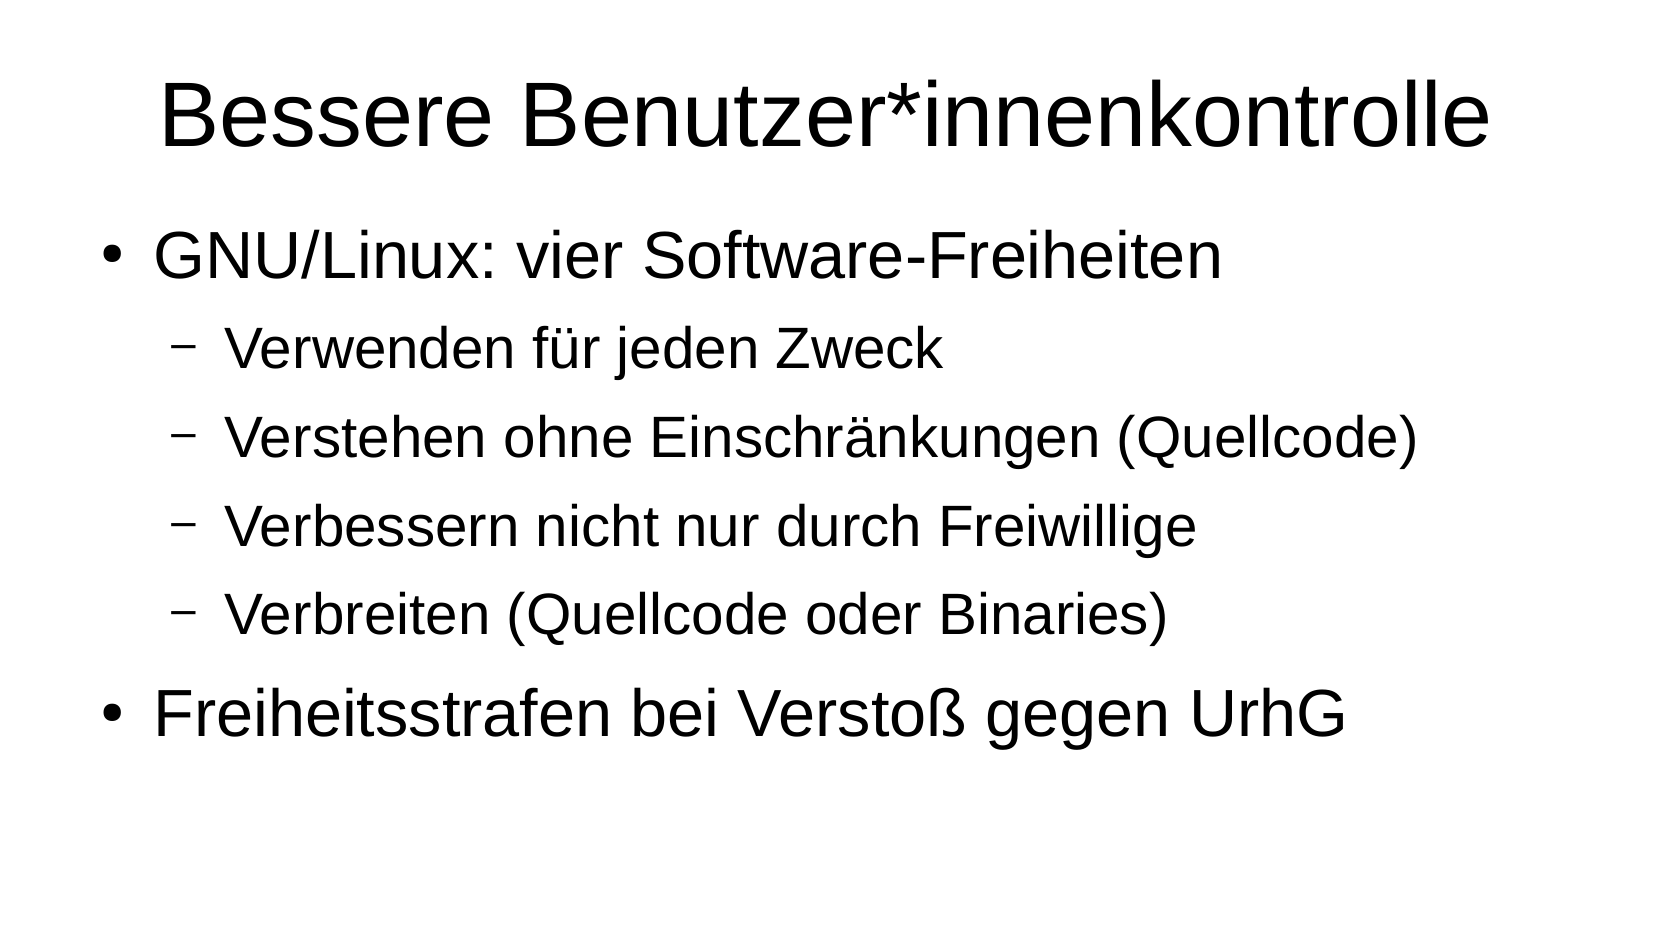

# Bessere Benutzer*innenkontrolle
GNU/Linux: vier Software-Freiheiten
Verwenden für jeden Zweck
Verstehen ohne Einschränkungen (Quellcode)
Verbessern nicht nur durch Freiwillige
Verbreiten (Quellcode oder Binaries)
Freiheitsstrafen bei Verstoß gegen UrhG